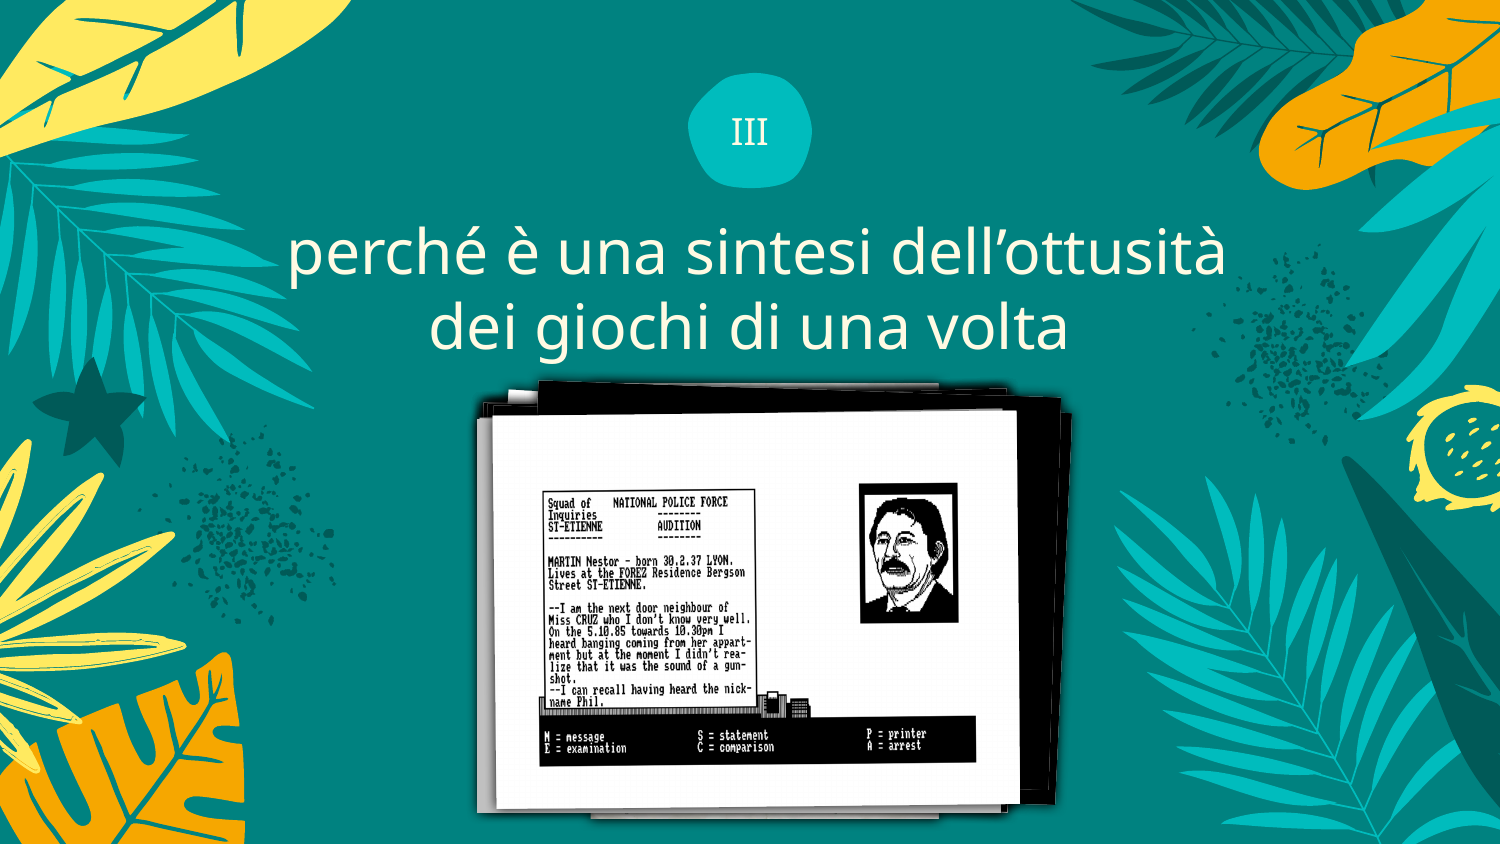

III
# perché è una sintesi dell’ottusità dei giochi di una volta